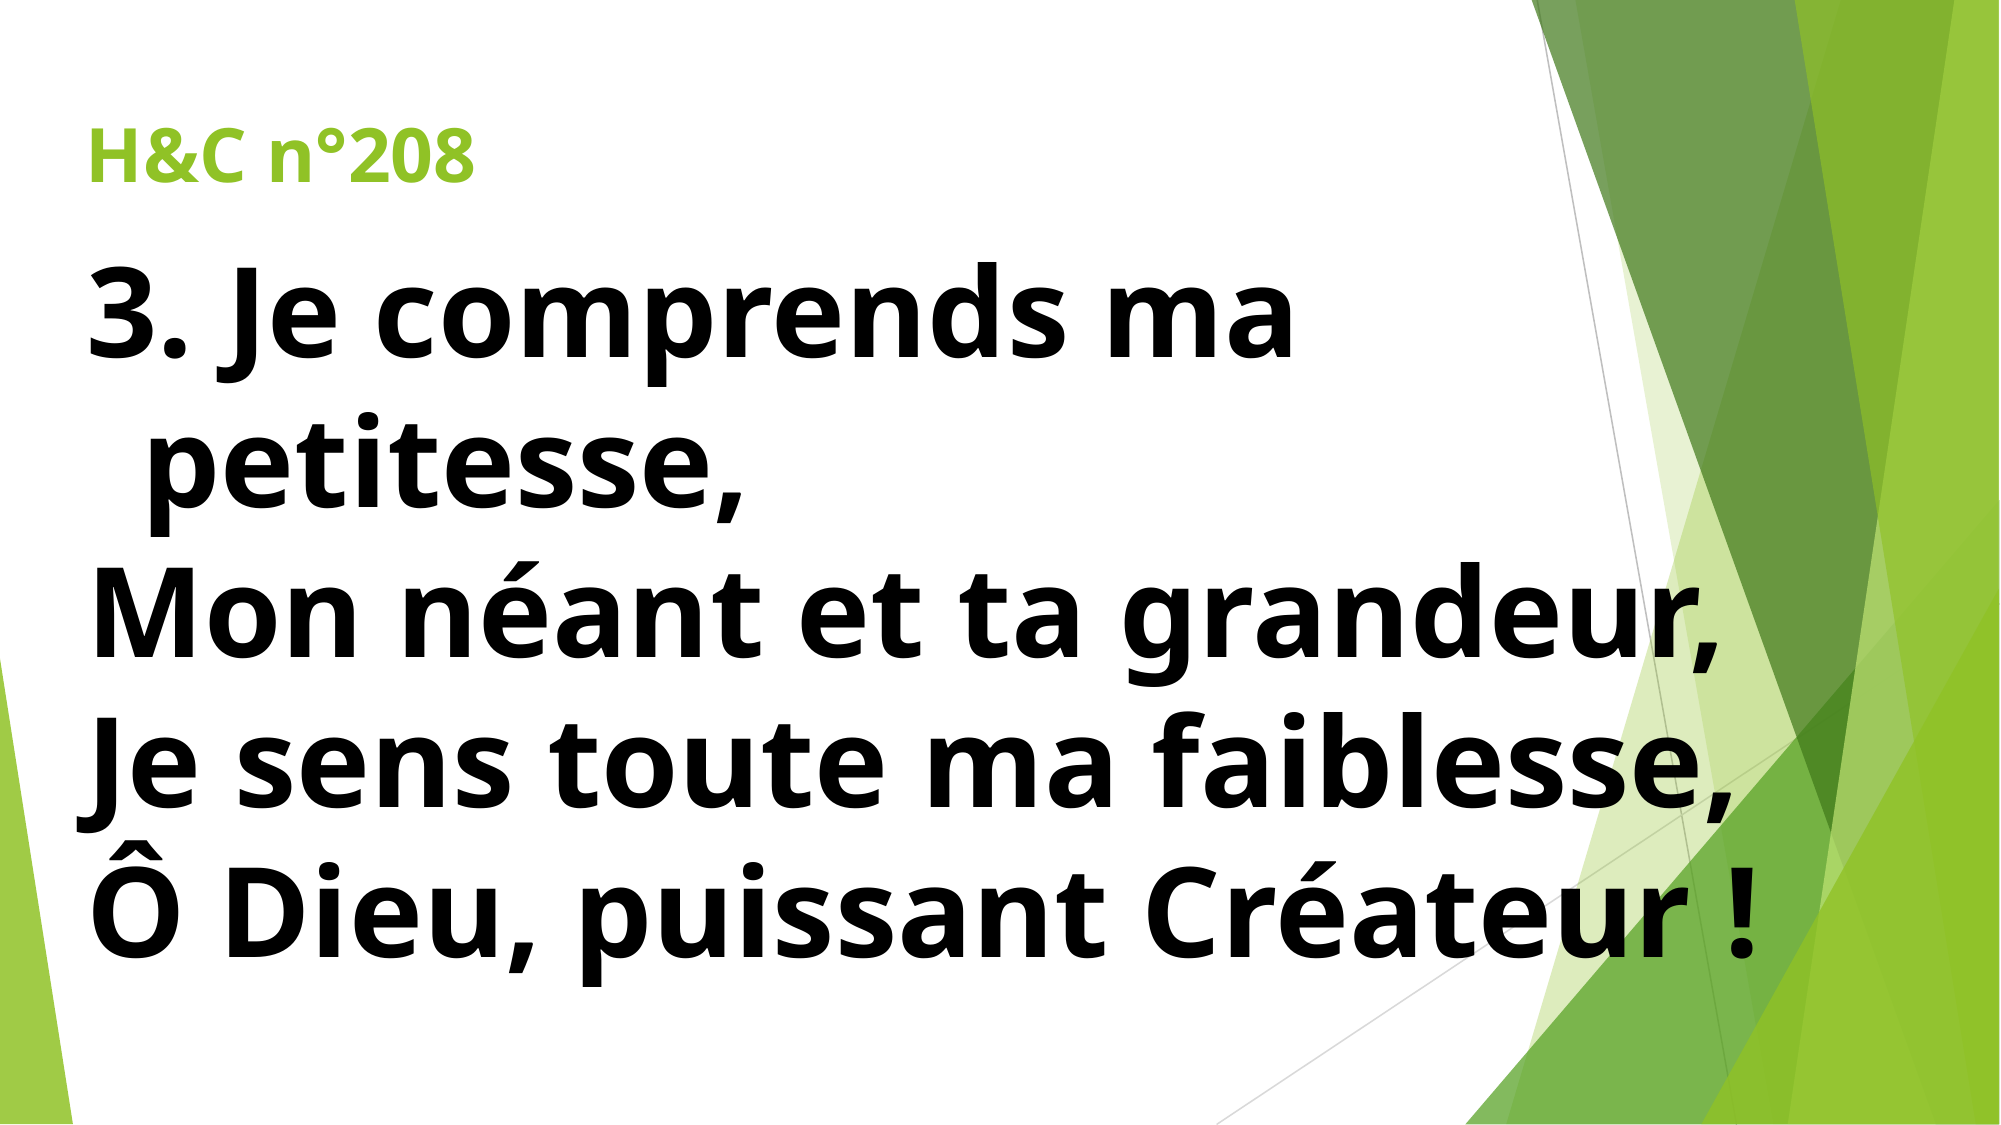

H&C n°208
3. Je comprends ma petitesse,
Mon néant et ta grandeur,
Je sens toute ma faiblesse,
Ô Dieu, puissant Créateur !